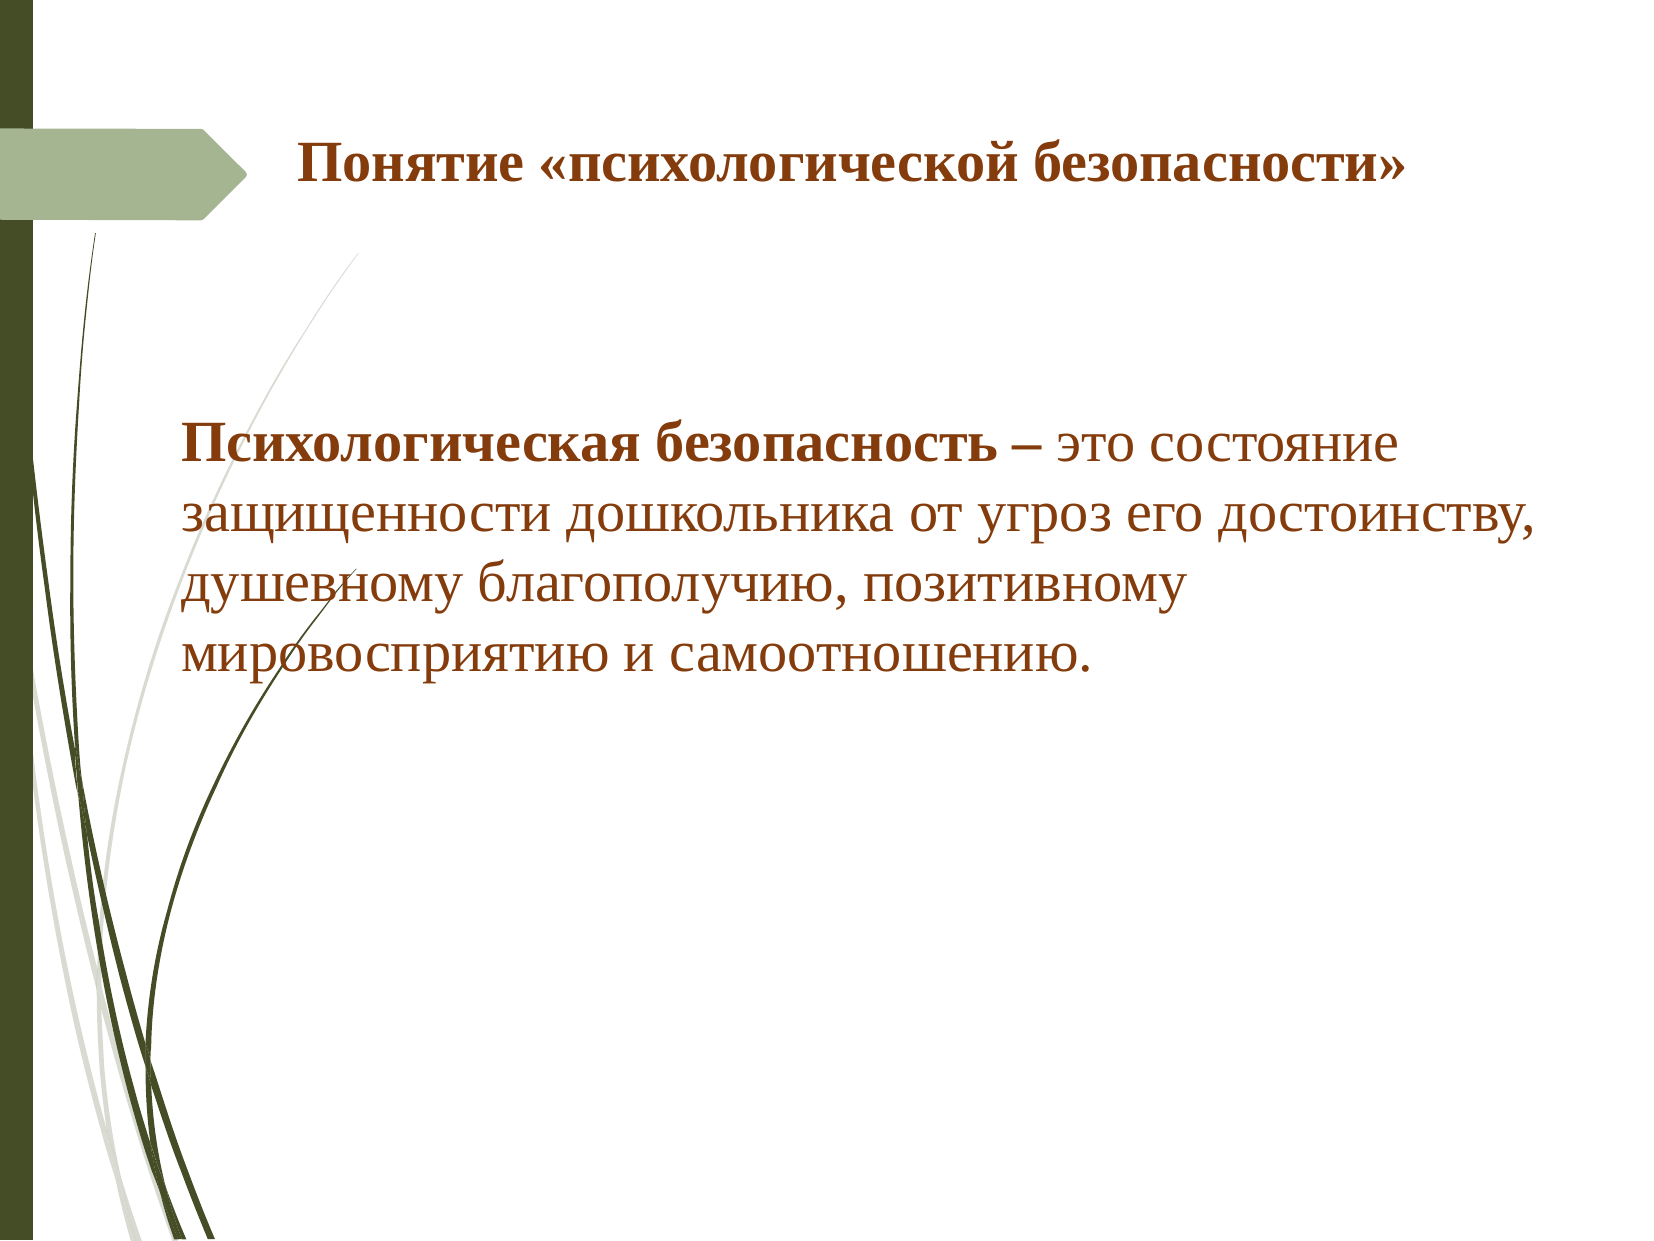

# Понятие «психологической безопасности» Психологическая безопасность – это состояние защищенности дошкольника от угроз его достоинству, душевному благополучию, позитивному мировосприятию и самоотношению.